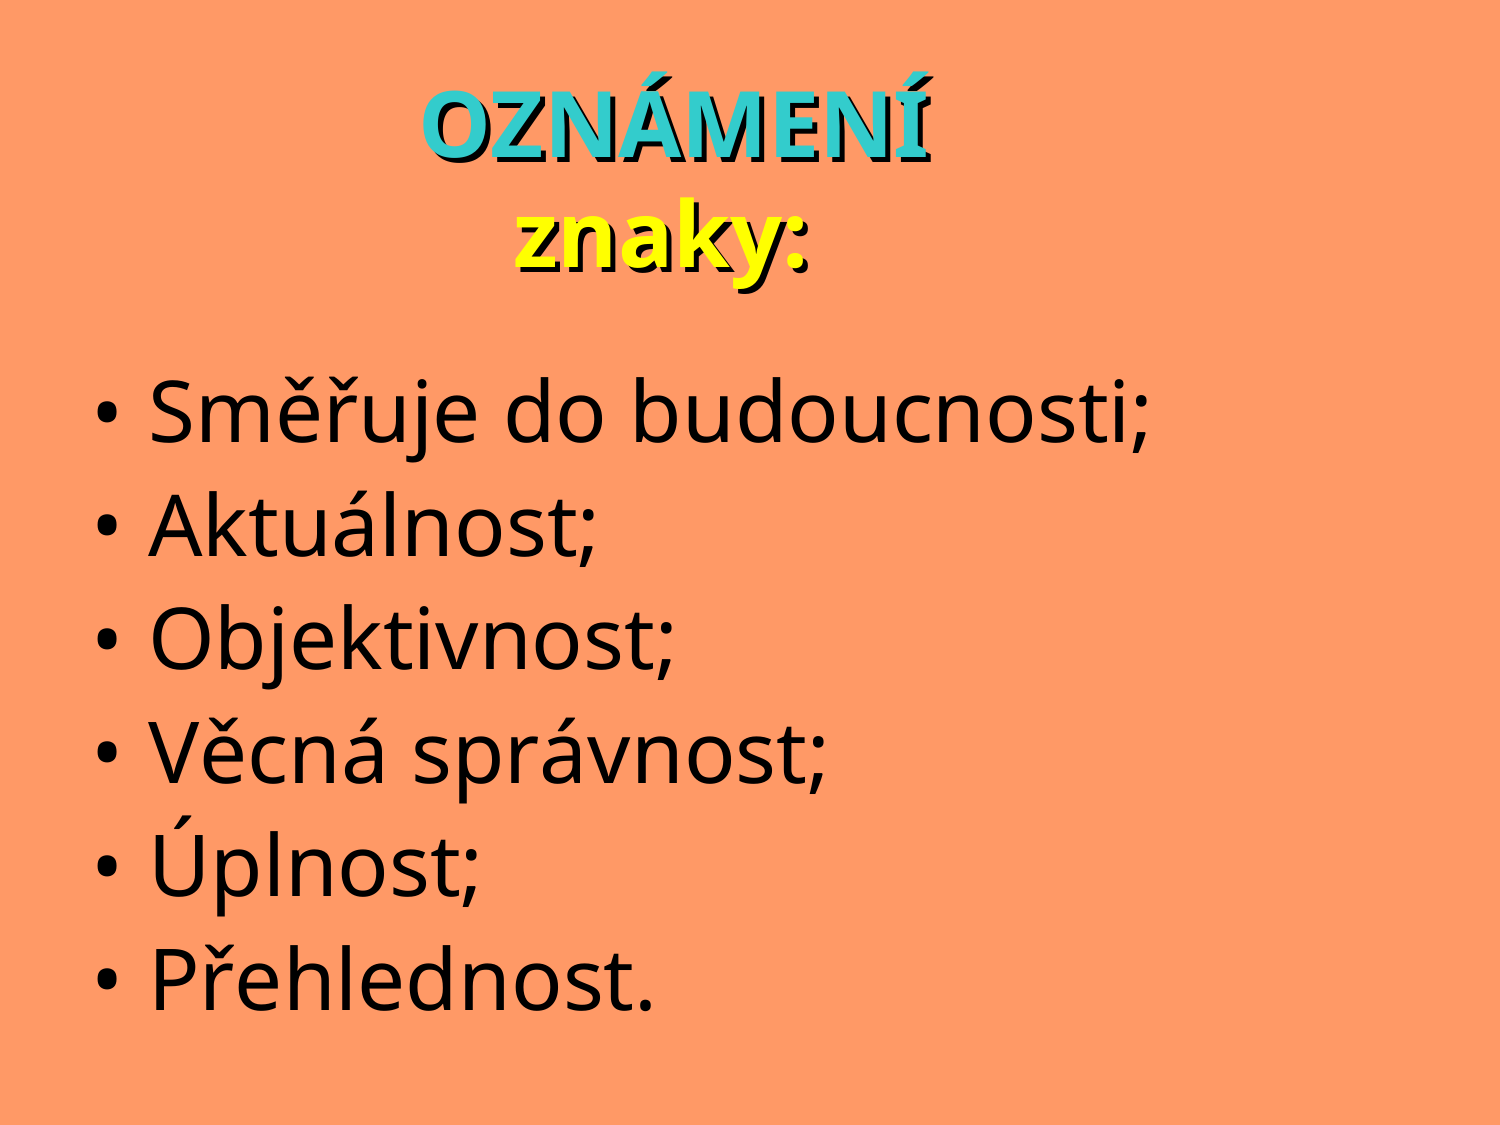

# OZNÁMENÍ znaky:
Směřuje do budoucnosti;
Aktuálnost;
Objektivnost;
Věcná správnost;
Úplnost;
Přehlednost.